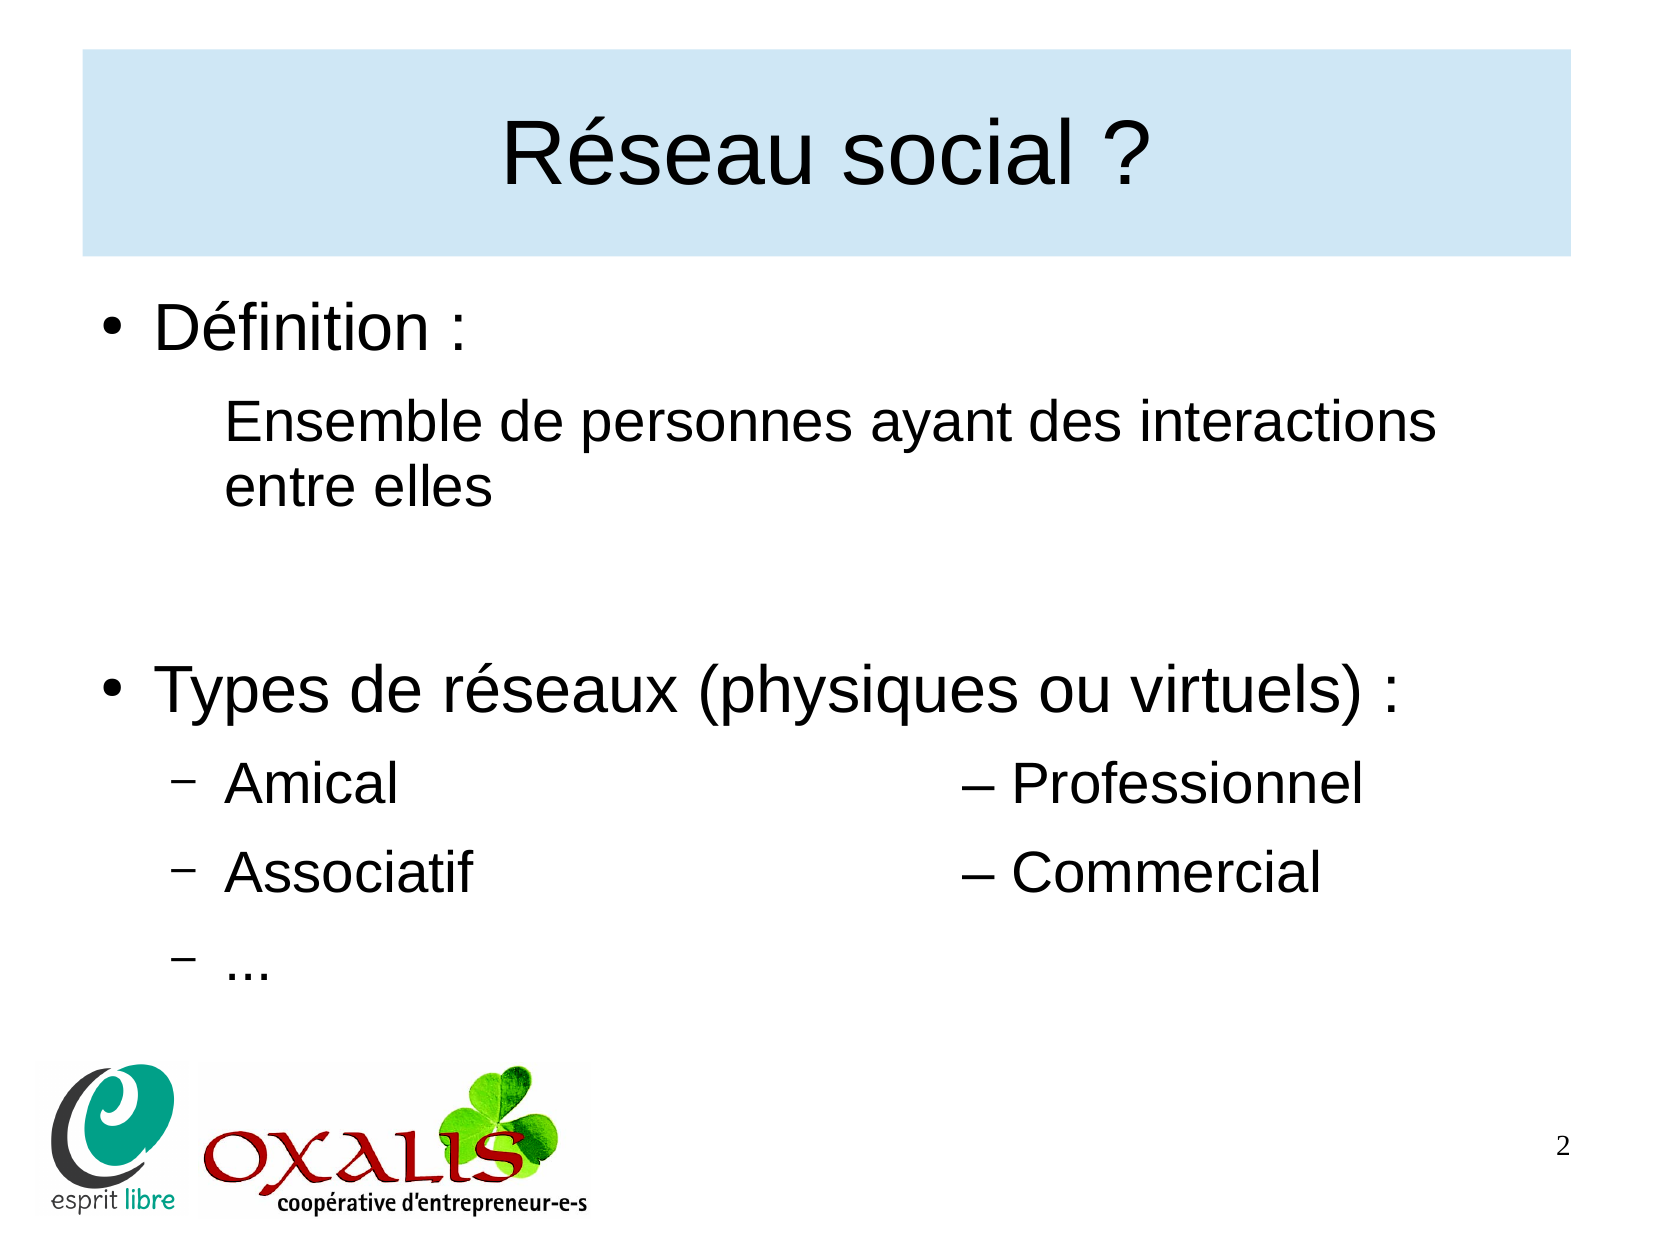

# Réseau social ?
Définition :
Ensemble de personnes ayant des interactions entre elles
Types de réseaux (physiques ou virtuels) :
Amical								– Professionnel
Associatif							– Commercial
...
2